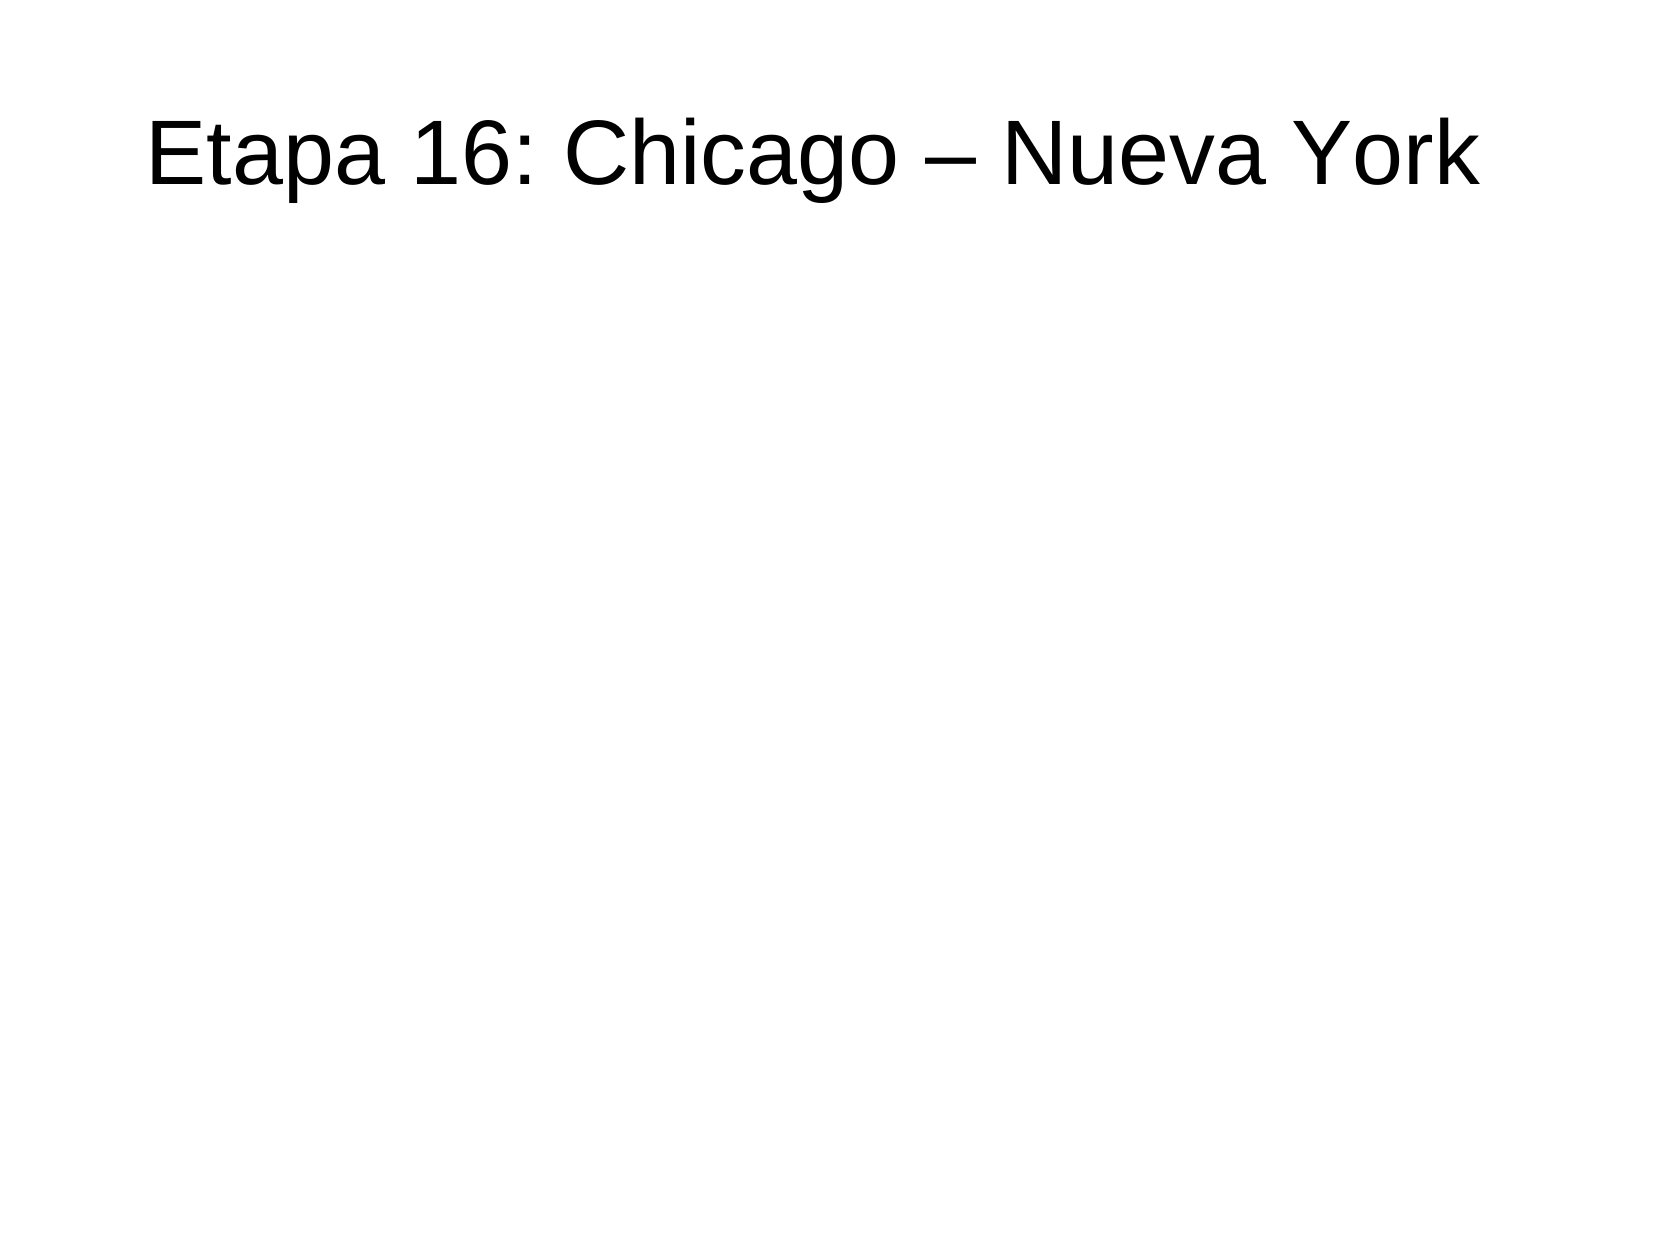

# Etapa 16: Chicago – Nueva York